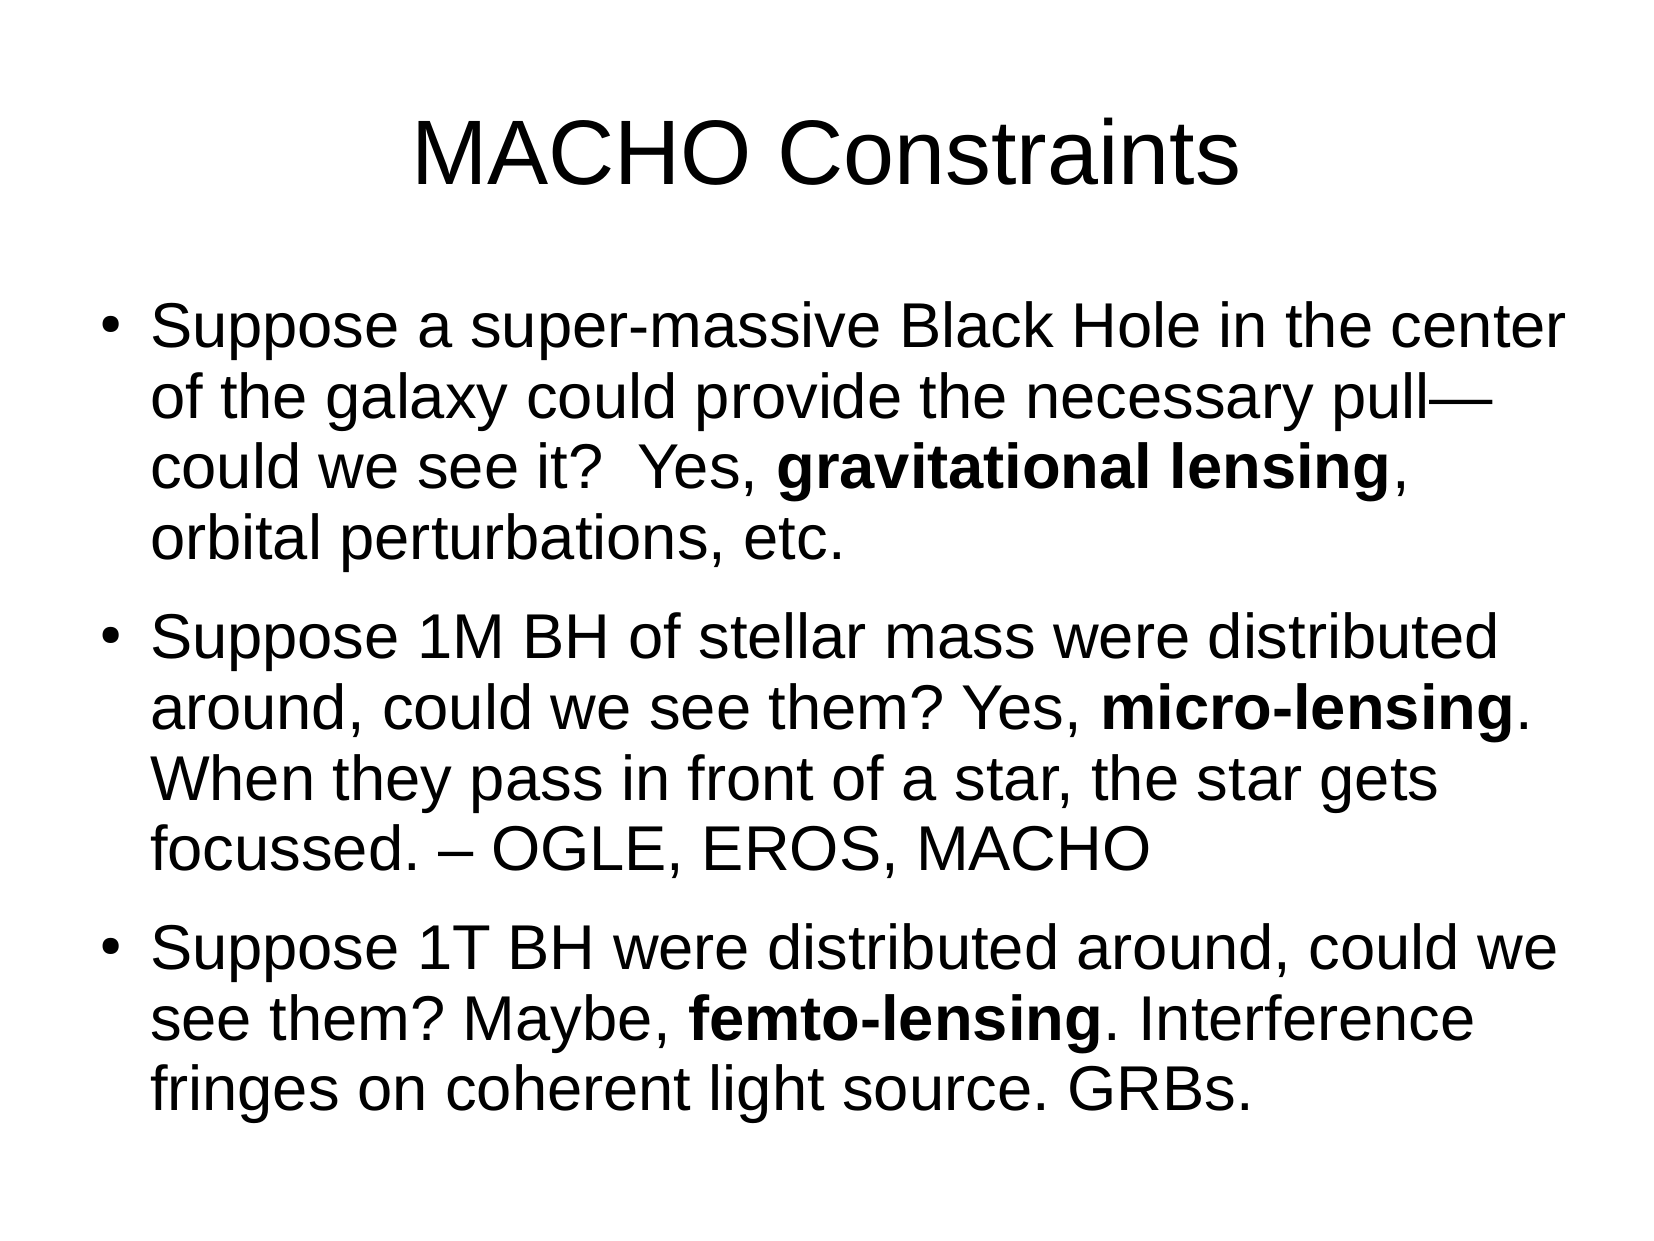

# MACHO Constraints
Suppose a super-massive Black Hole in the center of the galaxy could provide the necessary pull—could we see it? Yes, gravitational lensing, orbital perturbations, etc.
Suppose 1M BH of stellar mass were distributed around, could we see them? Yes, micro-lensing. When they pass in front of a star, the star gets focussed. – OGLE, EROS, MACHO
Suppose 1T BH were distributed around, could we see them? Maybe, femto-lensing. Interference fringes on coherent light source. GRBs.